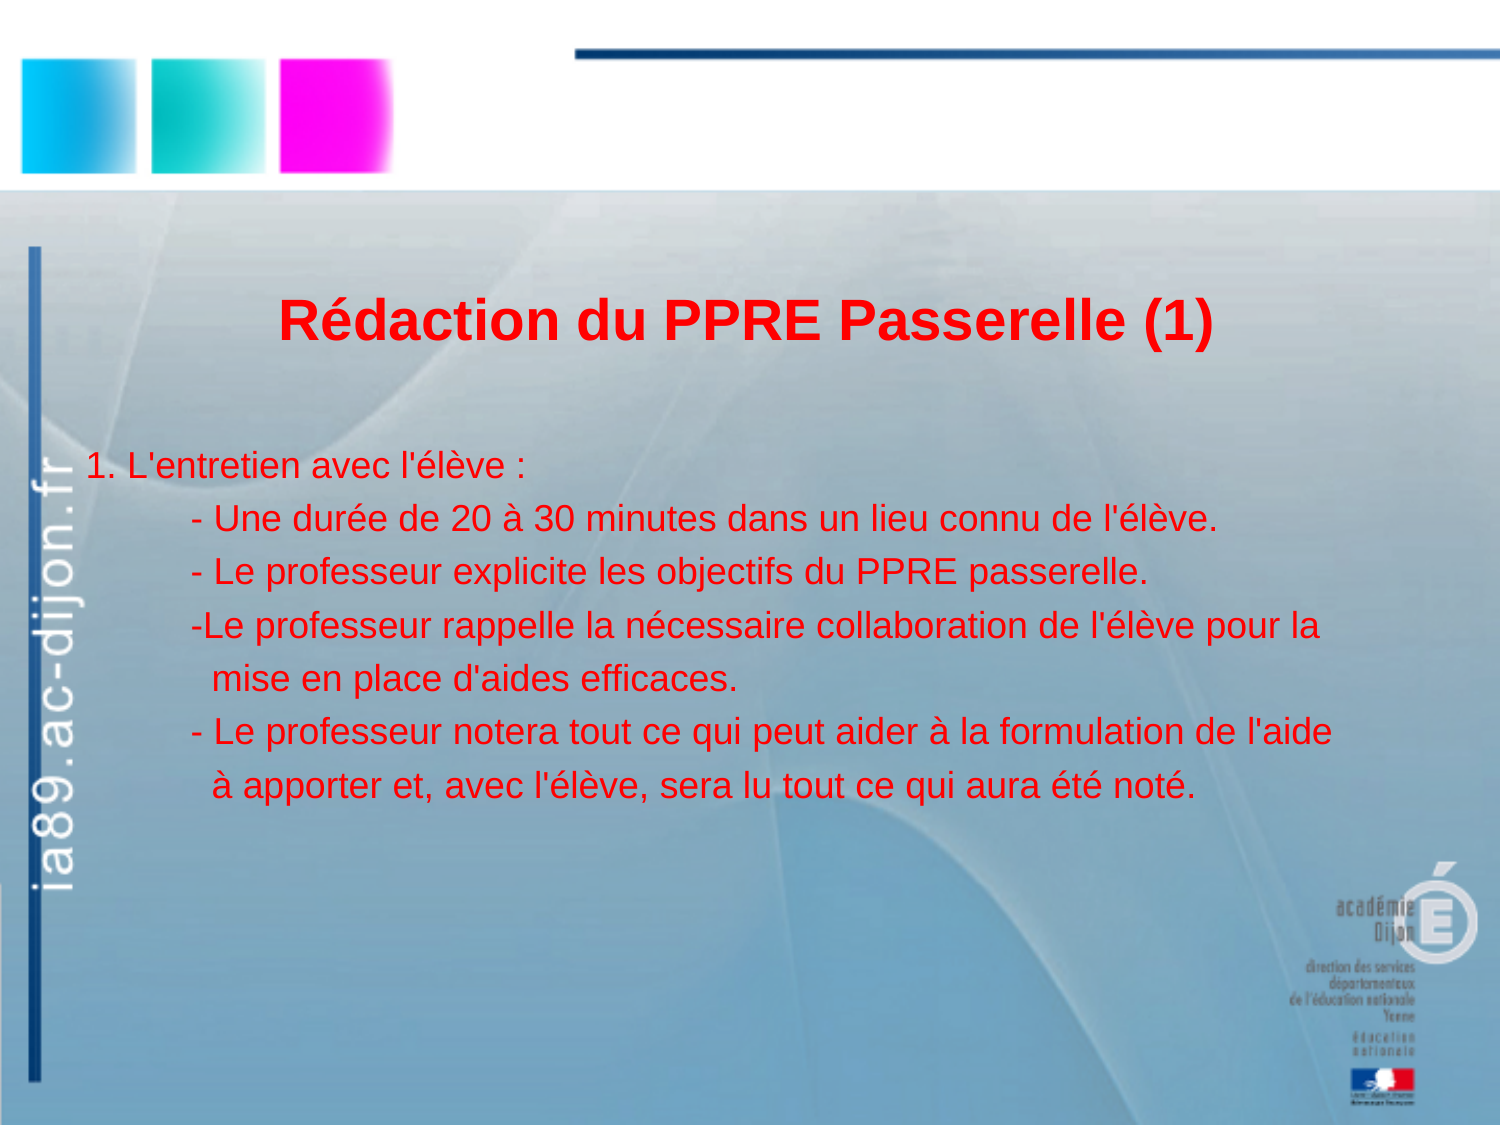

# Rédaction du PPRE Passerelle (1)
1. L'entretien avec l'élève :
 - Une durée de 20 à 30 minutes dans un lieu connu de l'élève.
 - Le professeur explicite les objectifs du PPRE passerelle.
 -Le professeur rappelle la nécessaire collaboration de l'élève pour la
 mise en place d'aides efficaces.
 - Le professeur notera tout ce qui peut aider à la formulation de l'aide
 à apporter et, avec l'élève, sera lu tout ce qui aura été noté.